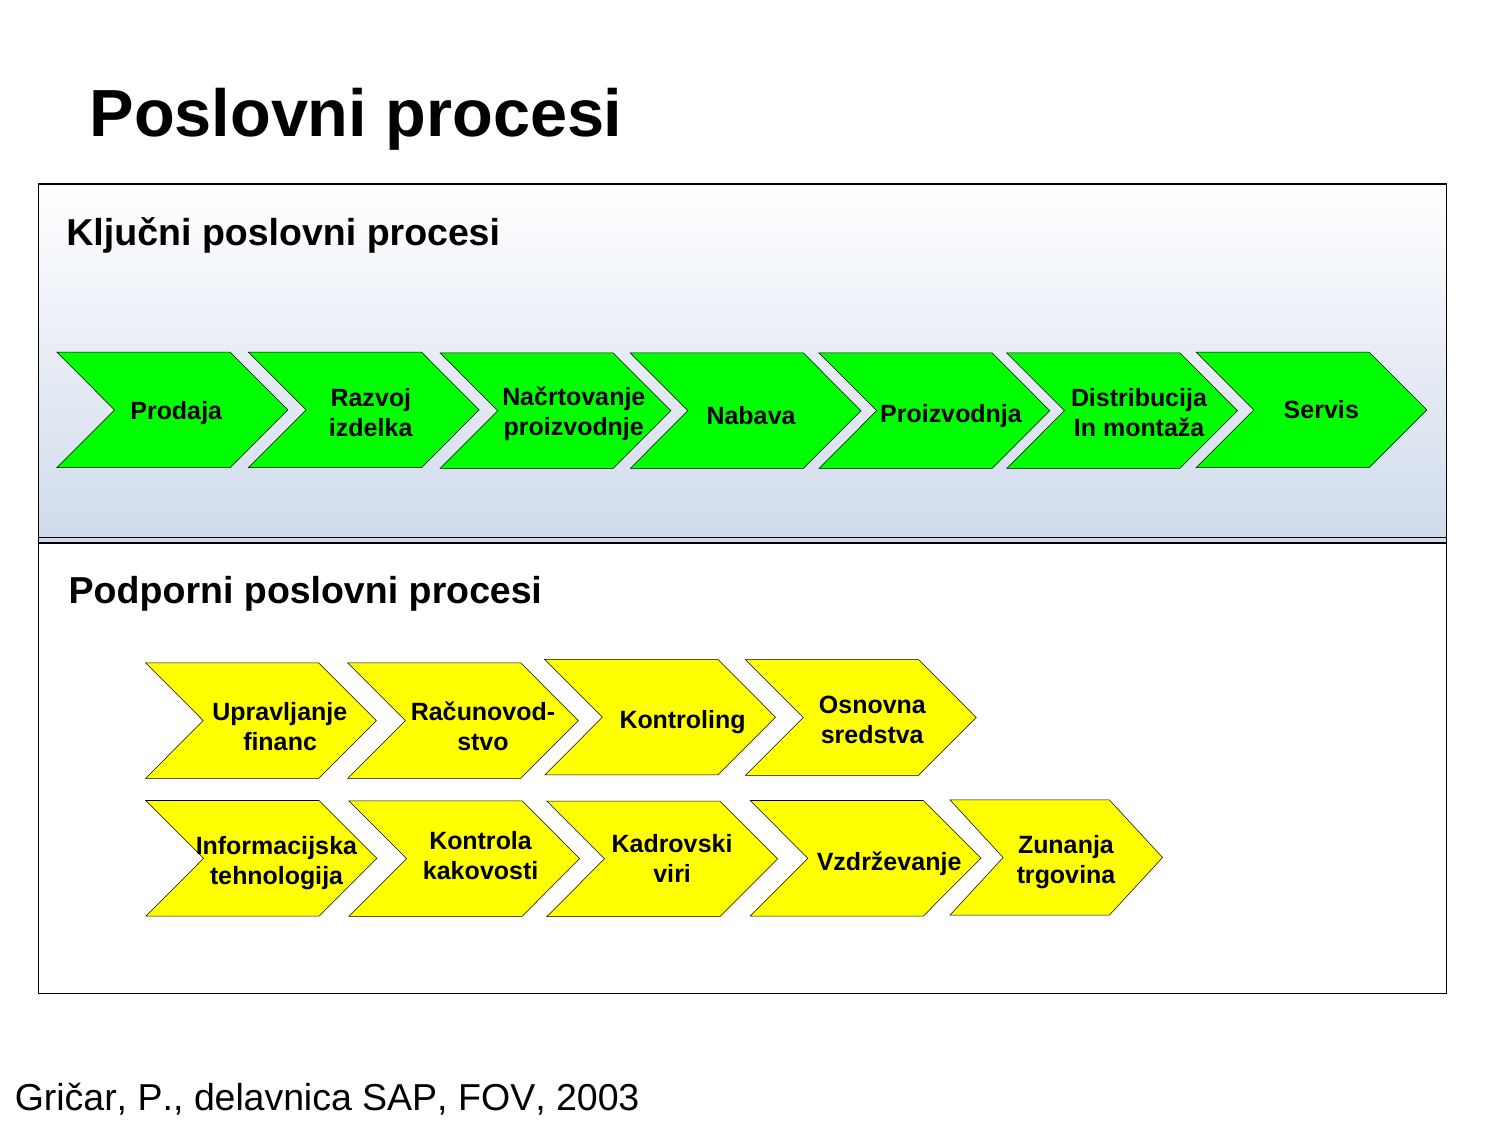

# Poslovni procesi
Ključni poslovni procesi
Načrtovanje
proizvodnje
Distribucija
In montaža
Razvoj
izdelka
Servis
Prodaja
Proizvodnja
Nabava
Podporni poslovni procesi
Osnovna
sredstva
Upravljanje
financ
Računovod-
stvo
Kontroling
Kontrola
kakovosti
Kadrovski
viri
Zunanja
trgovina
Informacijska
tehnologija
Vzdrževanje
Gričar, P., delavnica SAP, FOV, 2003